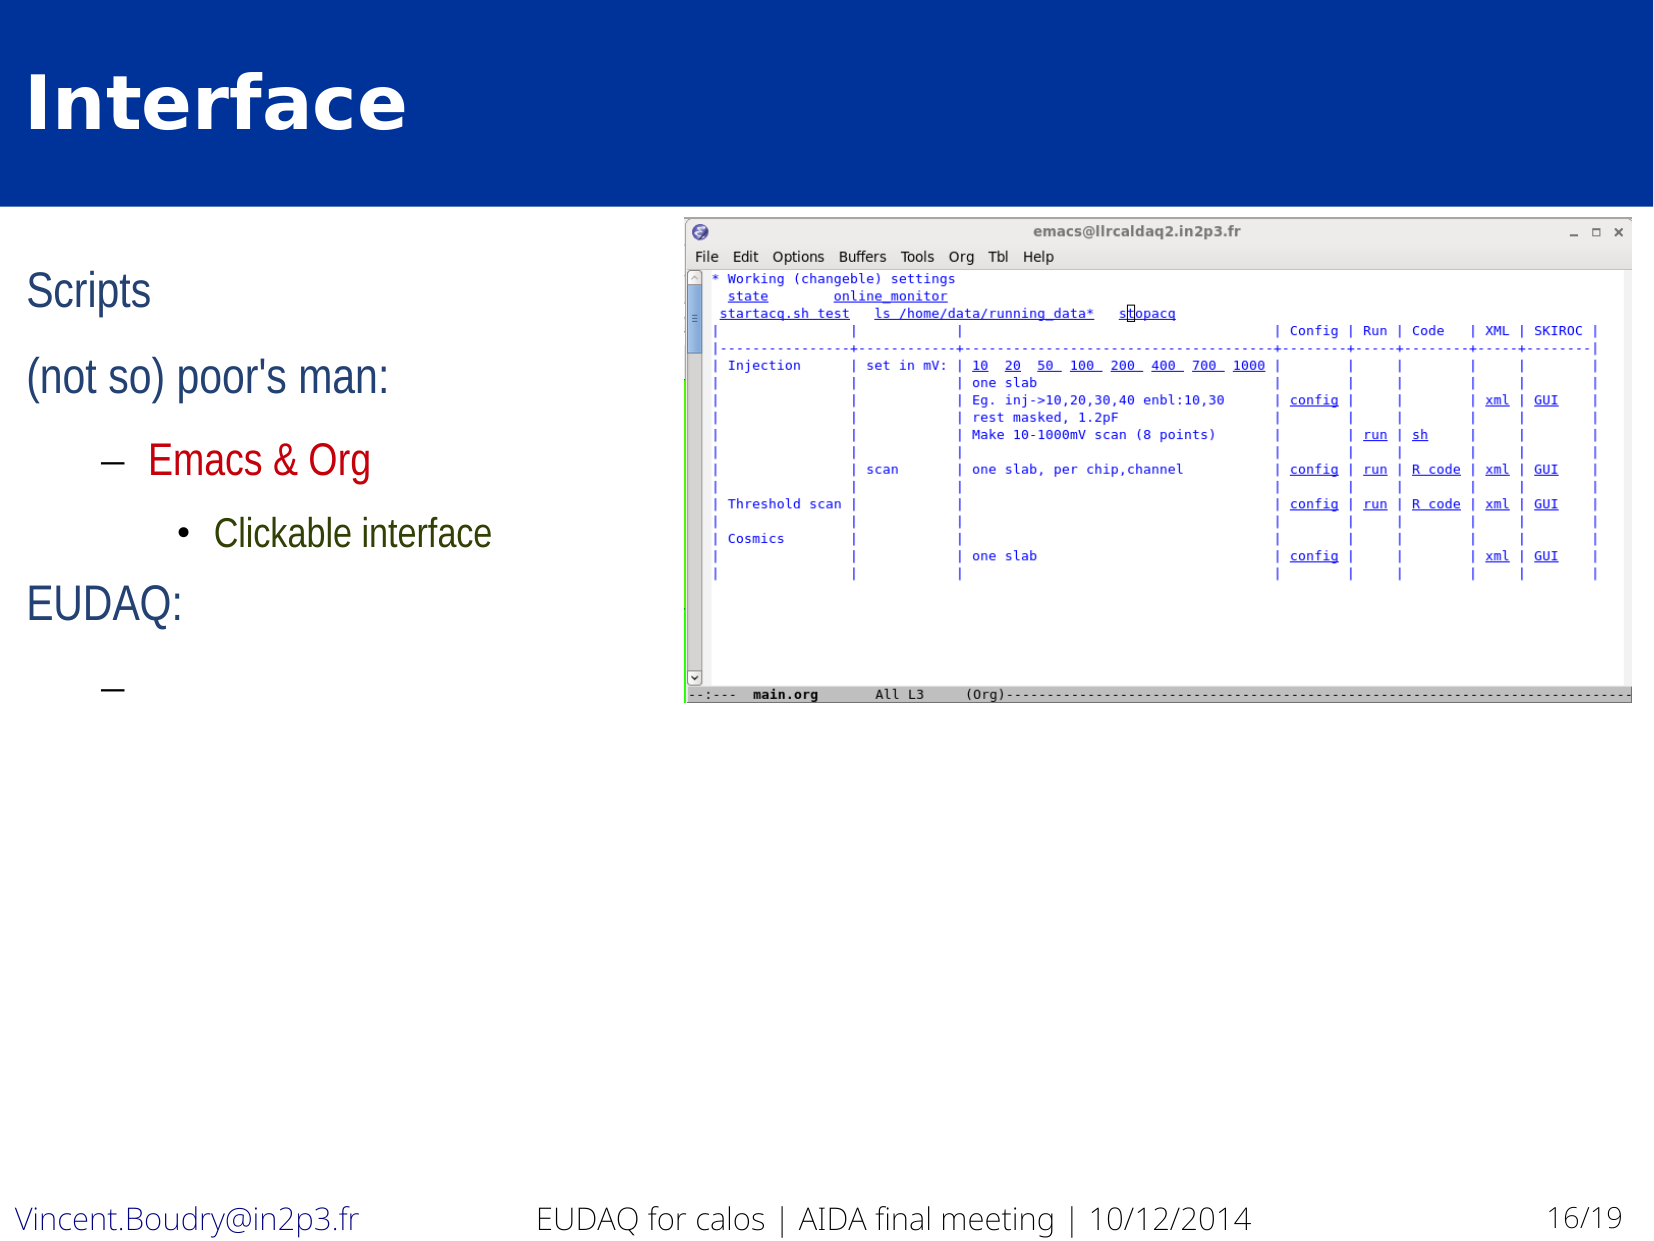

# Interface
Scripts
(not so) poor's man:
Emacs & Org
Clickable interface
EUDAQ:
Vincent.Boudry@in2p3.fr
EUDAQ for calos | AIDA final meeting | 10/12/2014
16